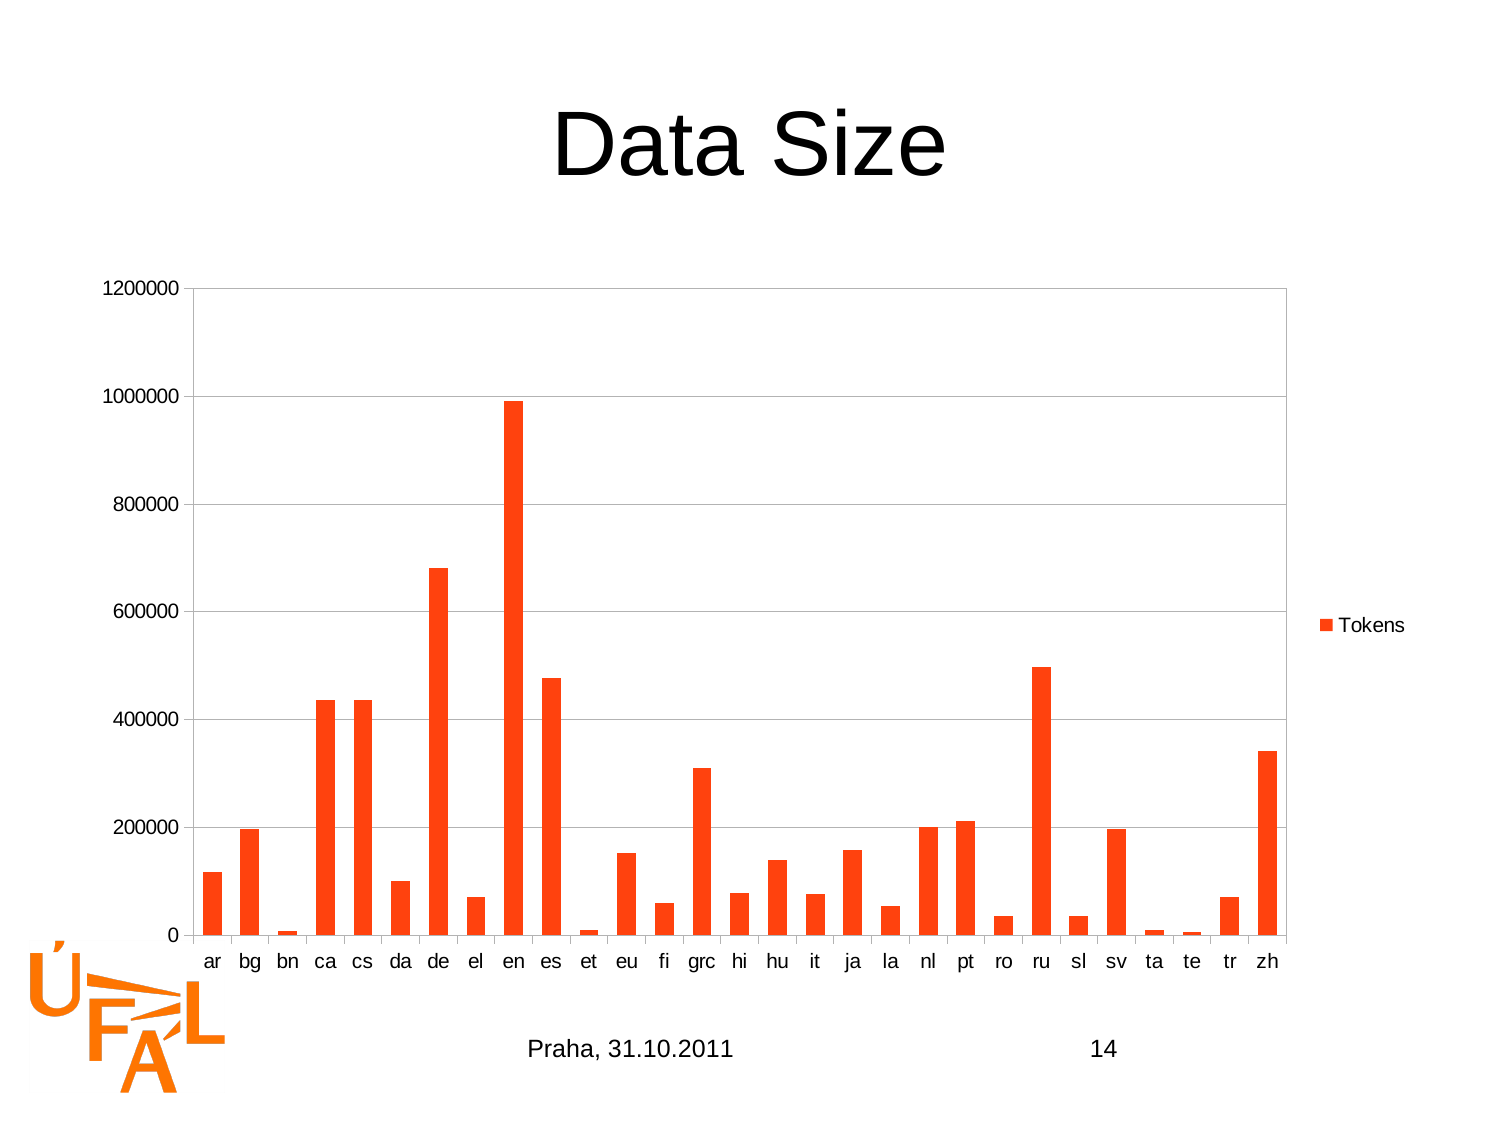

# Data Size
### Chart
| Category | Tokens |
|---|---|
| ar | 116793.0 |
| bg | 196151.0 |
| bn | 7252.0 |
| ca | 435860.0 |
| cs | 437020.0 |
| da | 100238.0 |
| de | 680710.0 |
| el | 70223.0 |
| en | 991535.0 |
| es | 477810.0 |
| et | 9491.0 |
| eu | 151604.0 |
| fi | 58576.0 |
| grc | 309092.0 |
| hi | 77068.0 |
| hu | 139143.0 |
| it | 76295.0 |
| ja | 157172.0 |
| la | 53143.0 |
| nl | 200654.0 |
| pt | 212545.0 |
| ro | 36150.0 |
| ru | 497465.0 |
| sl | 35140.0 |
| sv | 197123.0 |
| ta | 9581.0 |
| te | 5722.0 |
| tr | 69695.0 |
| zh | 342336.0 |Praha, 31.10.2011
14